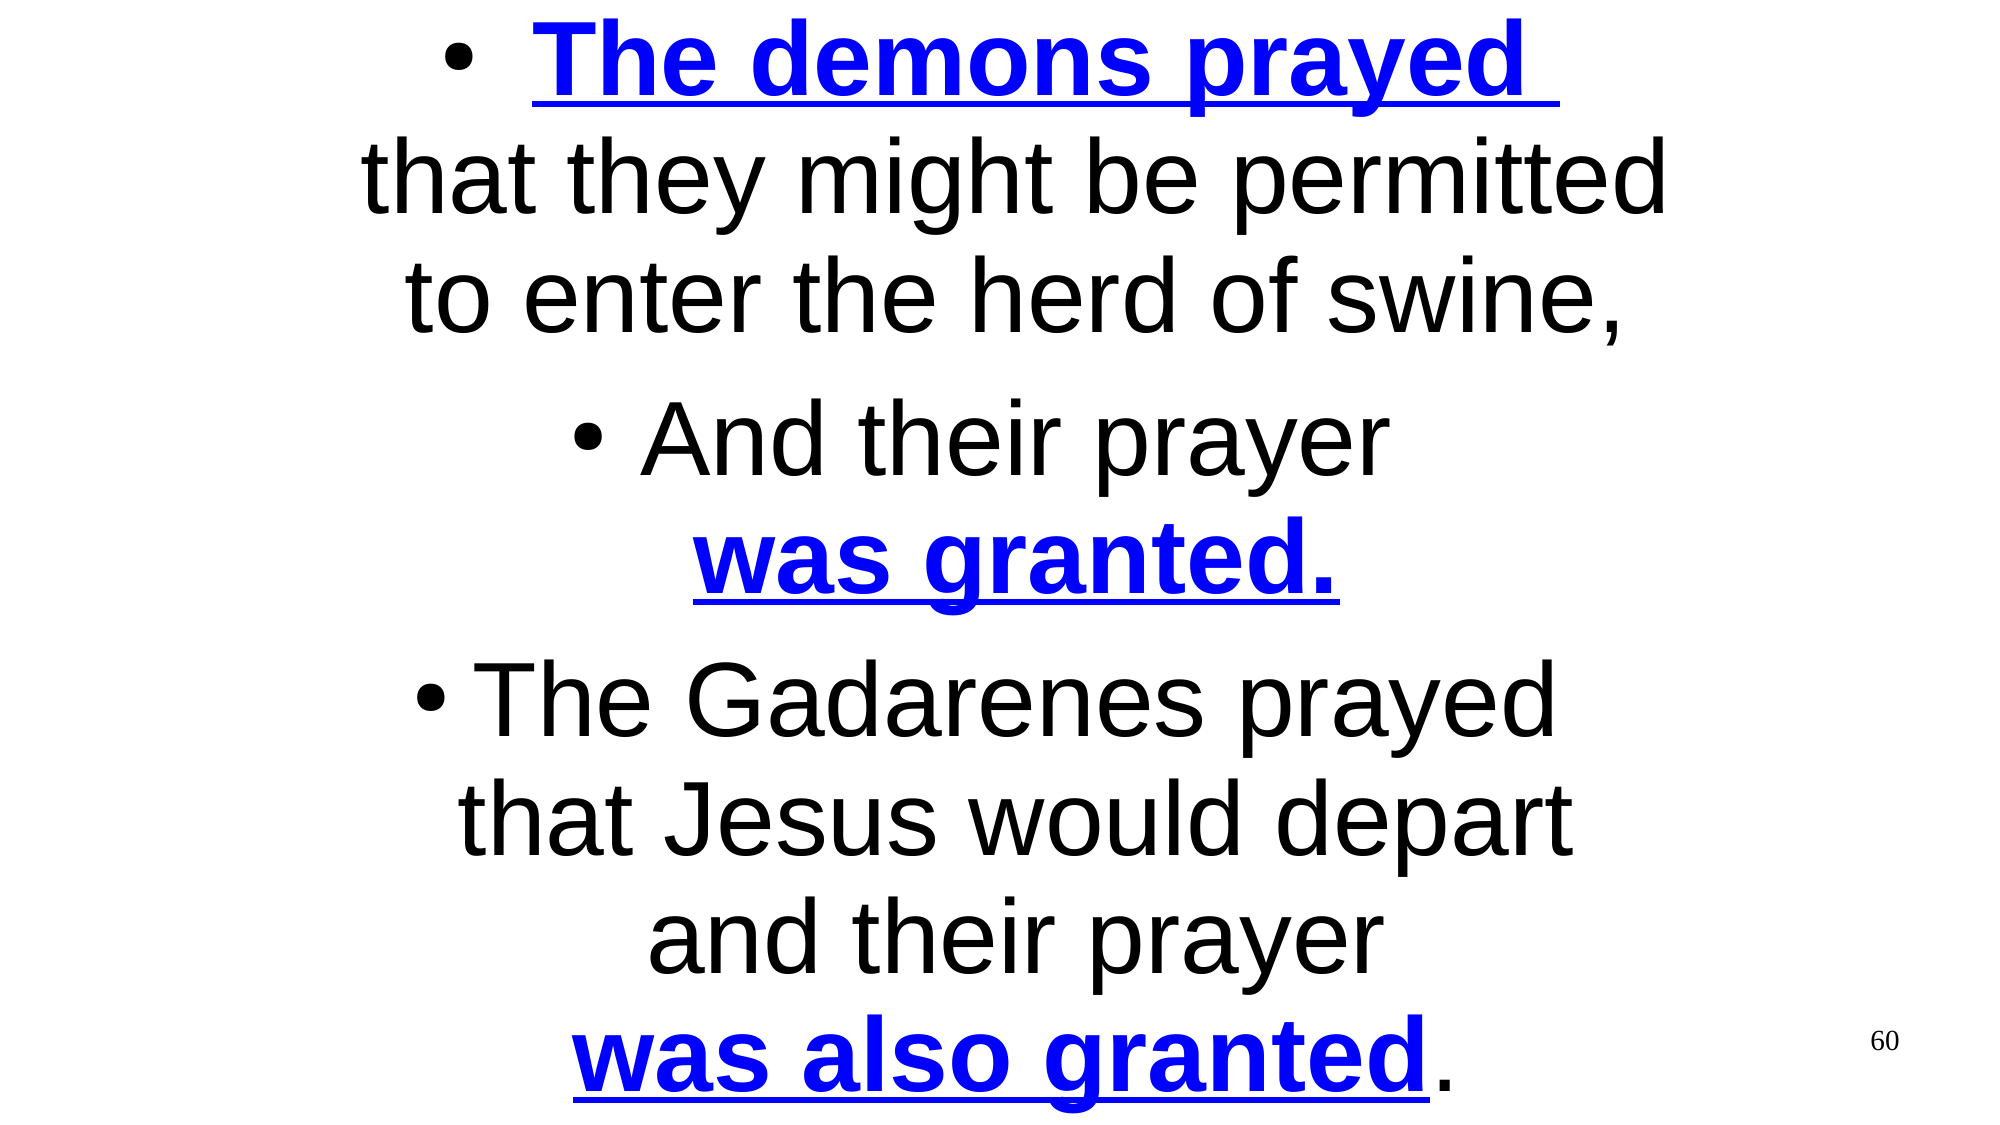

# The demons prayed that they might be permitted to enter the herd of swine,
And their prayer
was granted.
The Gadarenes prayed
that Jesus would depart
and their prayer
was also granted.
60